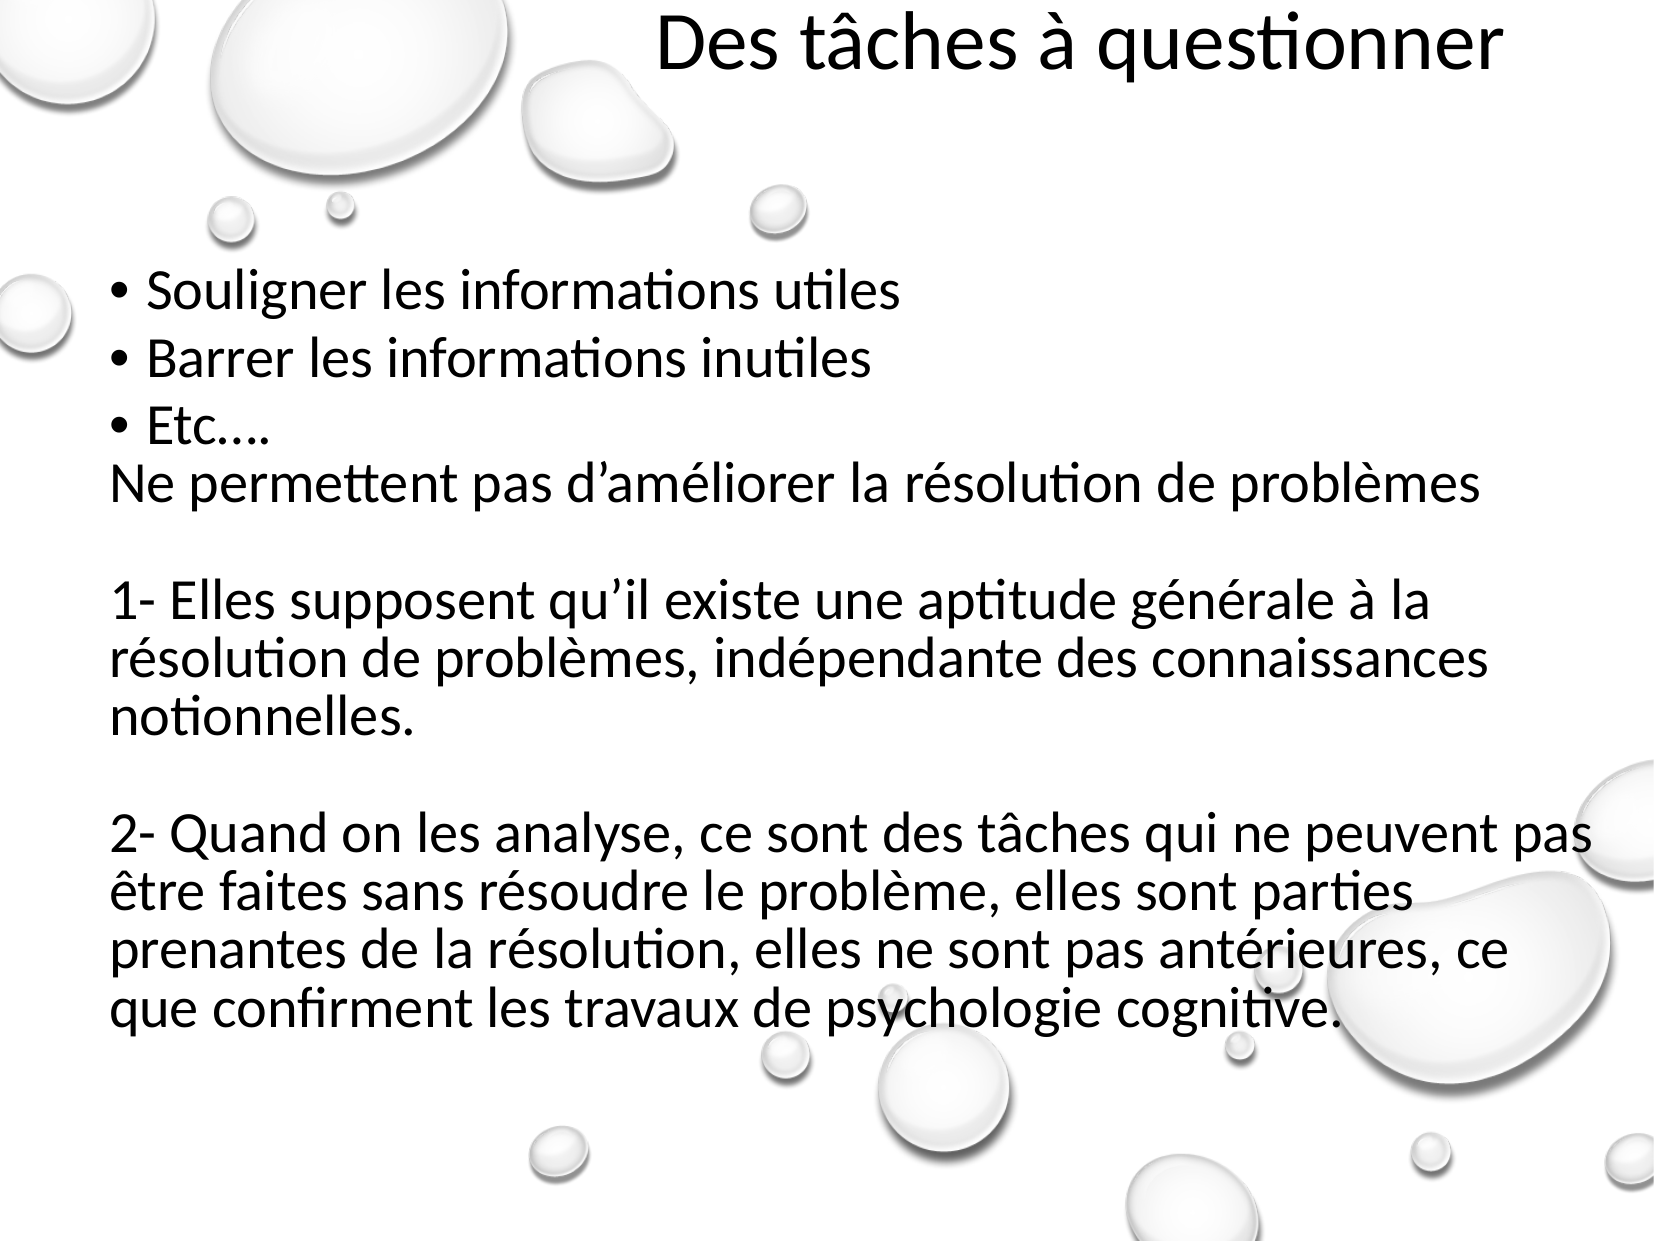

Des tâches à questionner
• Souligner les informations utiles
• Barrer les informations inutiles
• Etc….
Ne permettent pas d’améliorer la résolution de problèmes
1- Elles supposent qu’il existe une aptitude générale à la résolution de problèmes, indépendante des connaissances notionnelles.
2- Quand on les analyse, ce sont des tâches qui ne peuvent pas être faites sans résoudre le problème, elles sont parties prenantes de la résolution, elles ne sont pas antérieures, ce que confirment les travaux de psychologie cognitive.